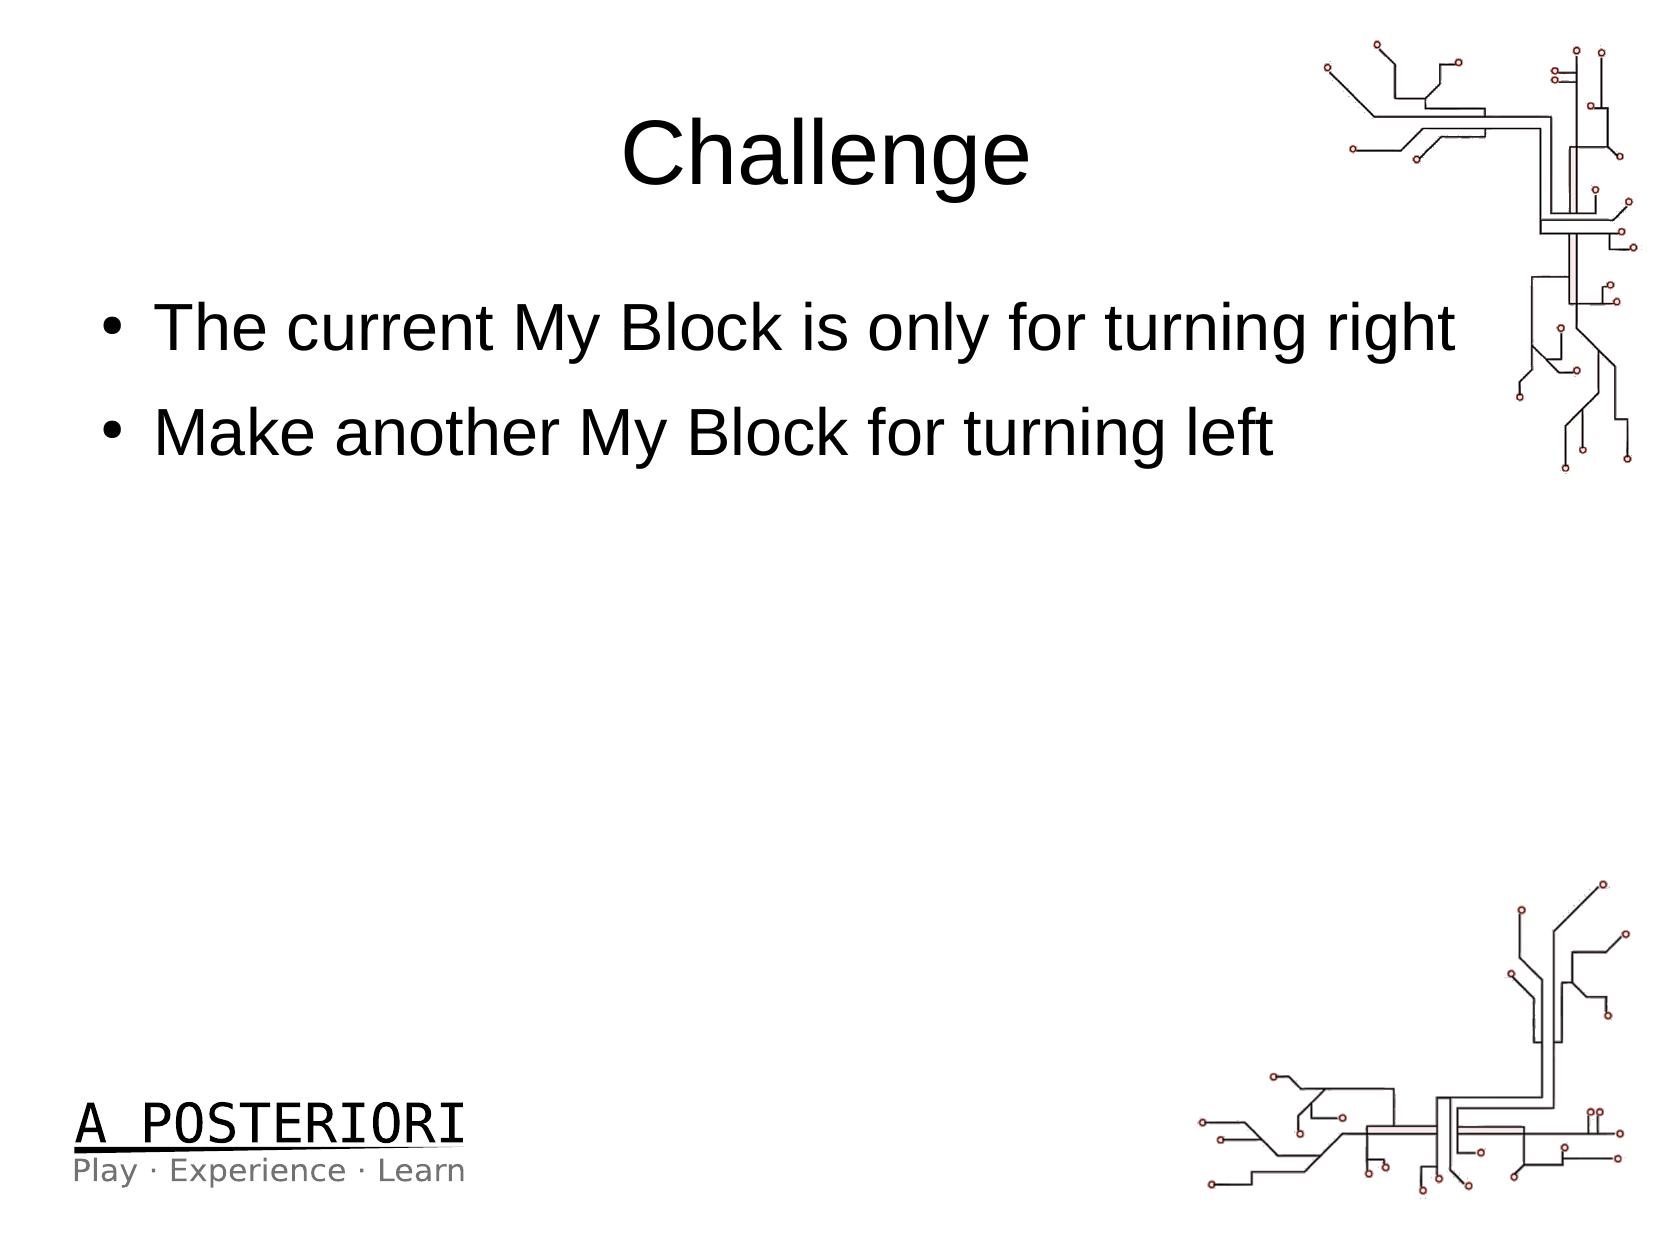

# Challenge
The current My Block is only for turning right
Make another My Block for turning left